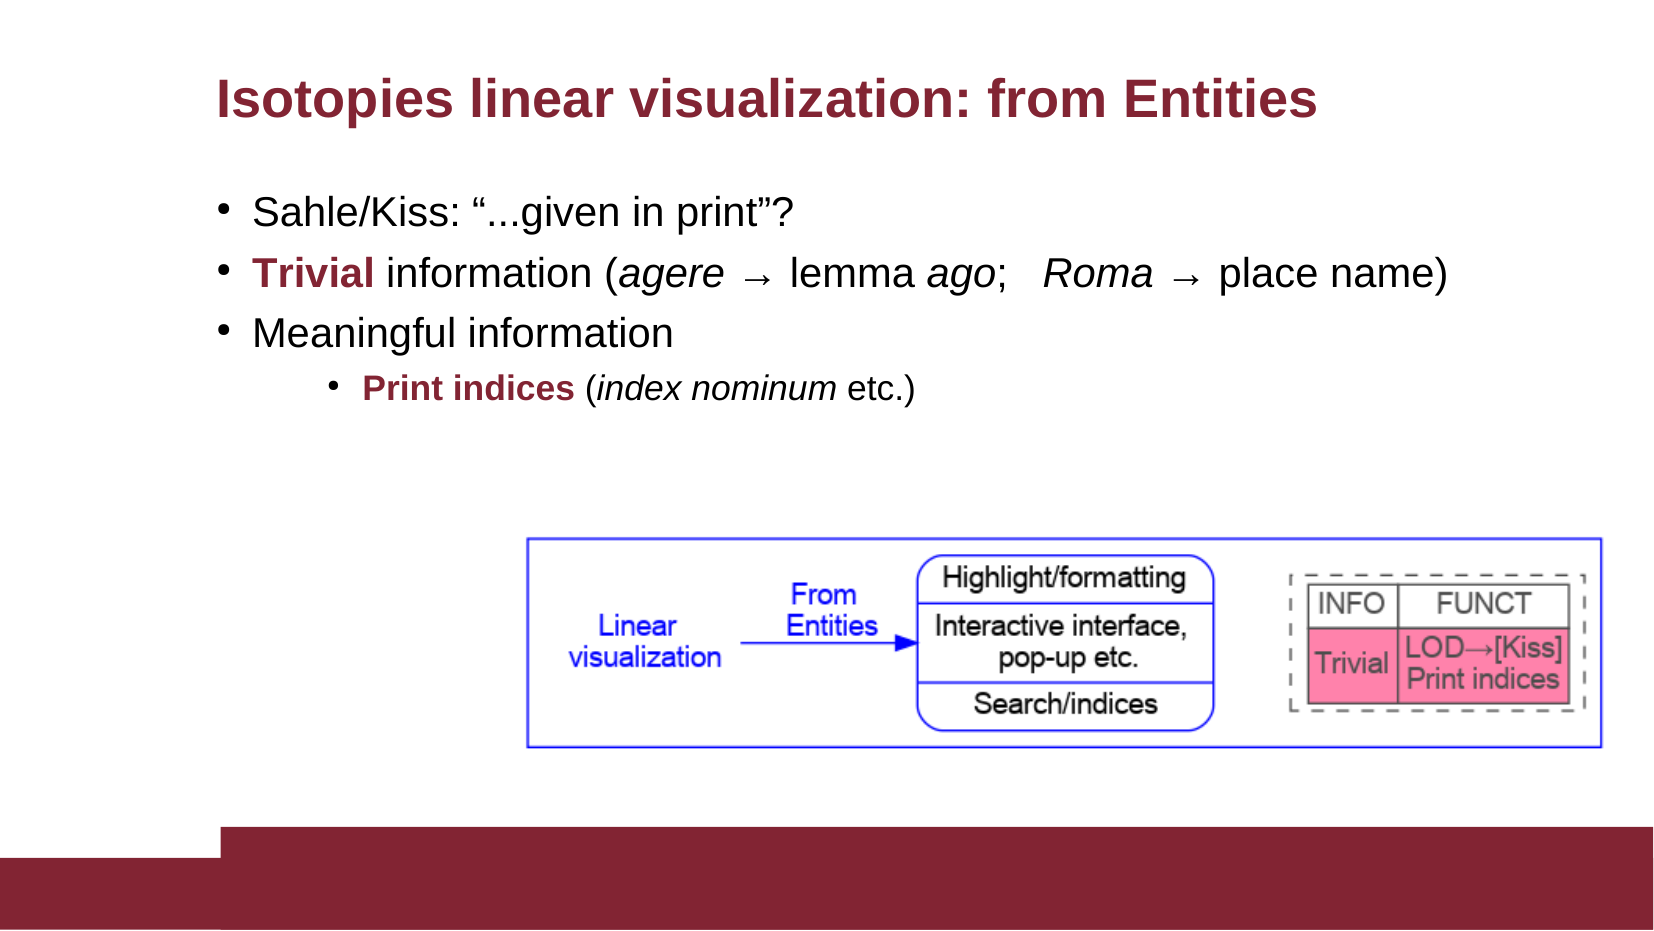

# Isotopies linear visualization: from Entities
Sahle/Kiss: “...given in print”?
Trivial information (agere → lemma ago; Roma → place name)
Meaningful information
Print indices (index nominum etc.)